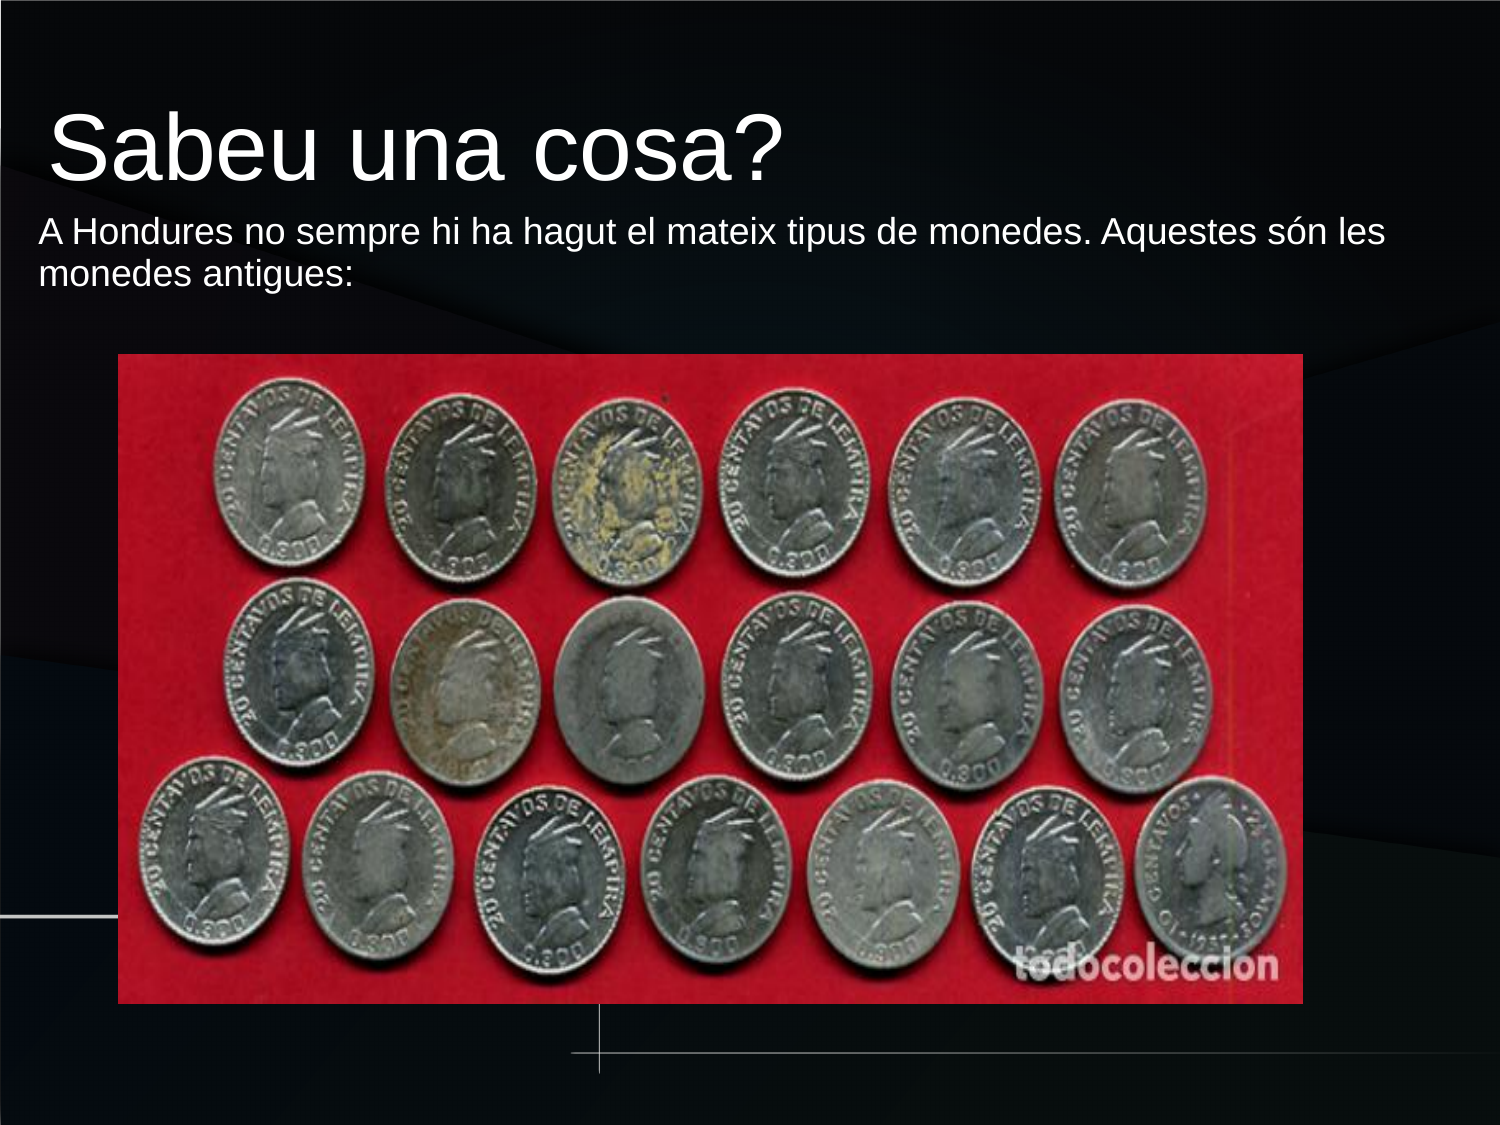

# Sabeu una cosa?
A Hondures no sempre hi ha hagut el mateix tipus de monedes. Aquestes són les monedes antigues: